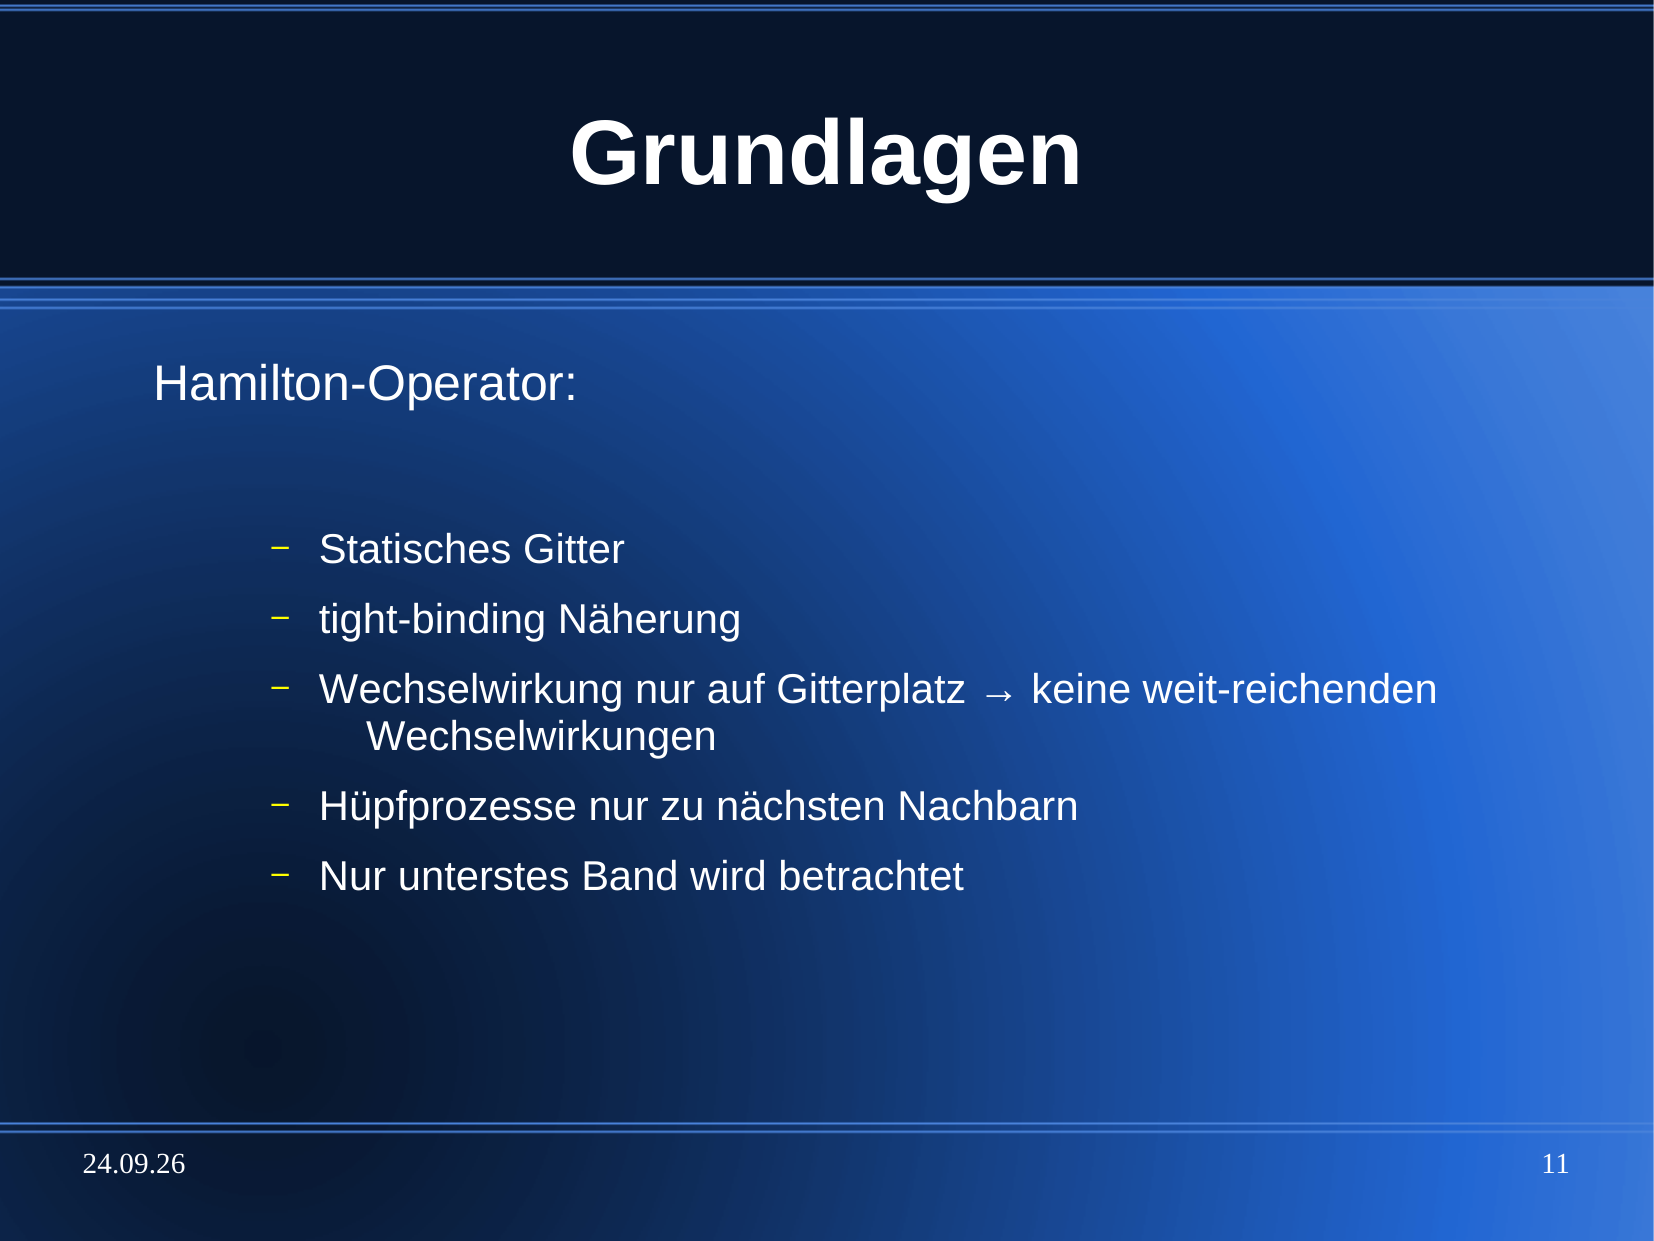

# Grundlagen
Hamilton-Operator:
Statisches Gitter
tight-binding Näherung
Wechselwirkung nur auf Gitterplatz → keine weit-reichenden Wechselwirkungen
Hüpfprozesse nur zu nächsten Nachbarn
Nur unterstes Band wird betrachtet
11